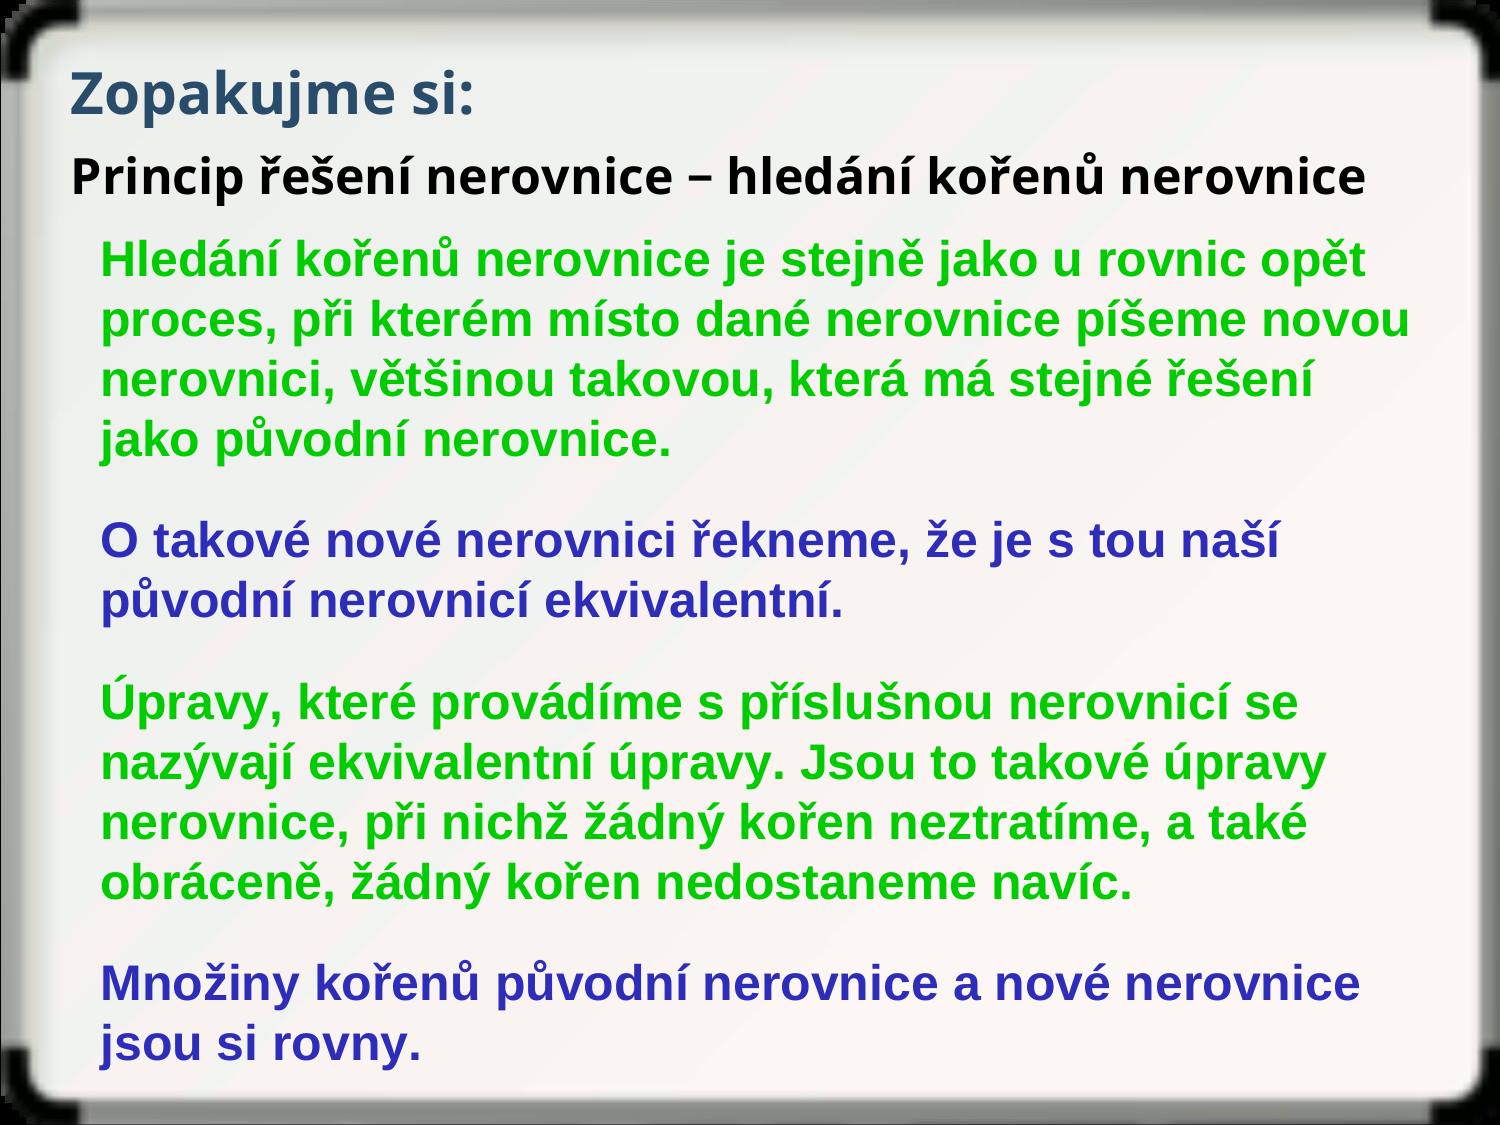

Zopakujme si:
Princip řešení nerovnice ‒ hledání kořenů nerovnice
Hledání kořenů nerovnice je stejně jako u rovnic opět proces, při kterém místo dané nerovnice píšeme novou nerovnici, většinou takovou, která má stejné řešení jako původní nerovnice.
O takové nové nerovnici řekneme, že je s tou naší původní nerovnicí ekvivalentní.
Úpravy, které provádíme s příslušnou nerovnicí se nazývají ekvivalentní úpravy. Jsou to takové úpravy nerovnice, při nichž žádný kořen neztratíme, a také obráceně, žádný kořen nedostaneme navíc.
Množiny kořenů původní nerovnice a nové nerovnice jsou si rovny.